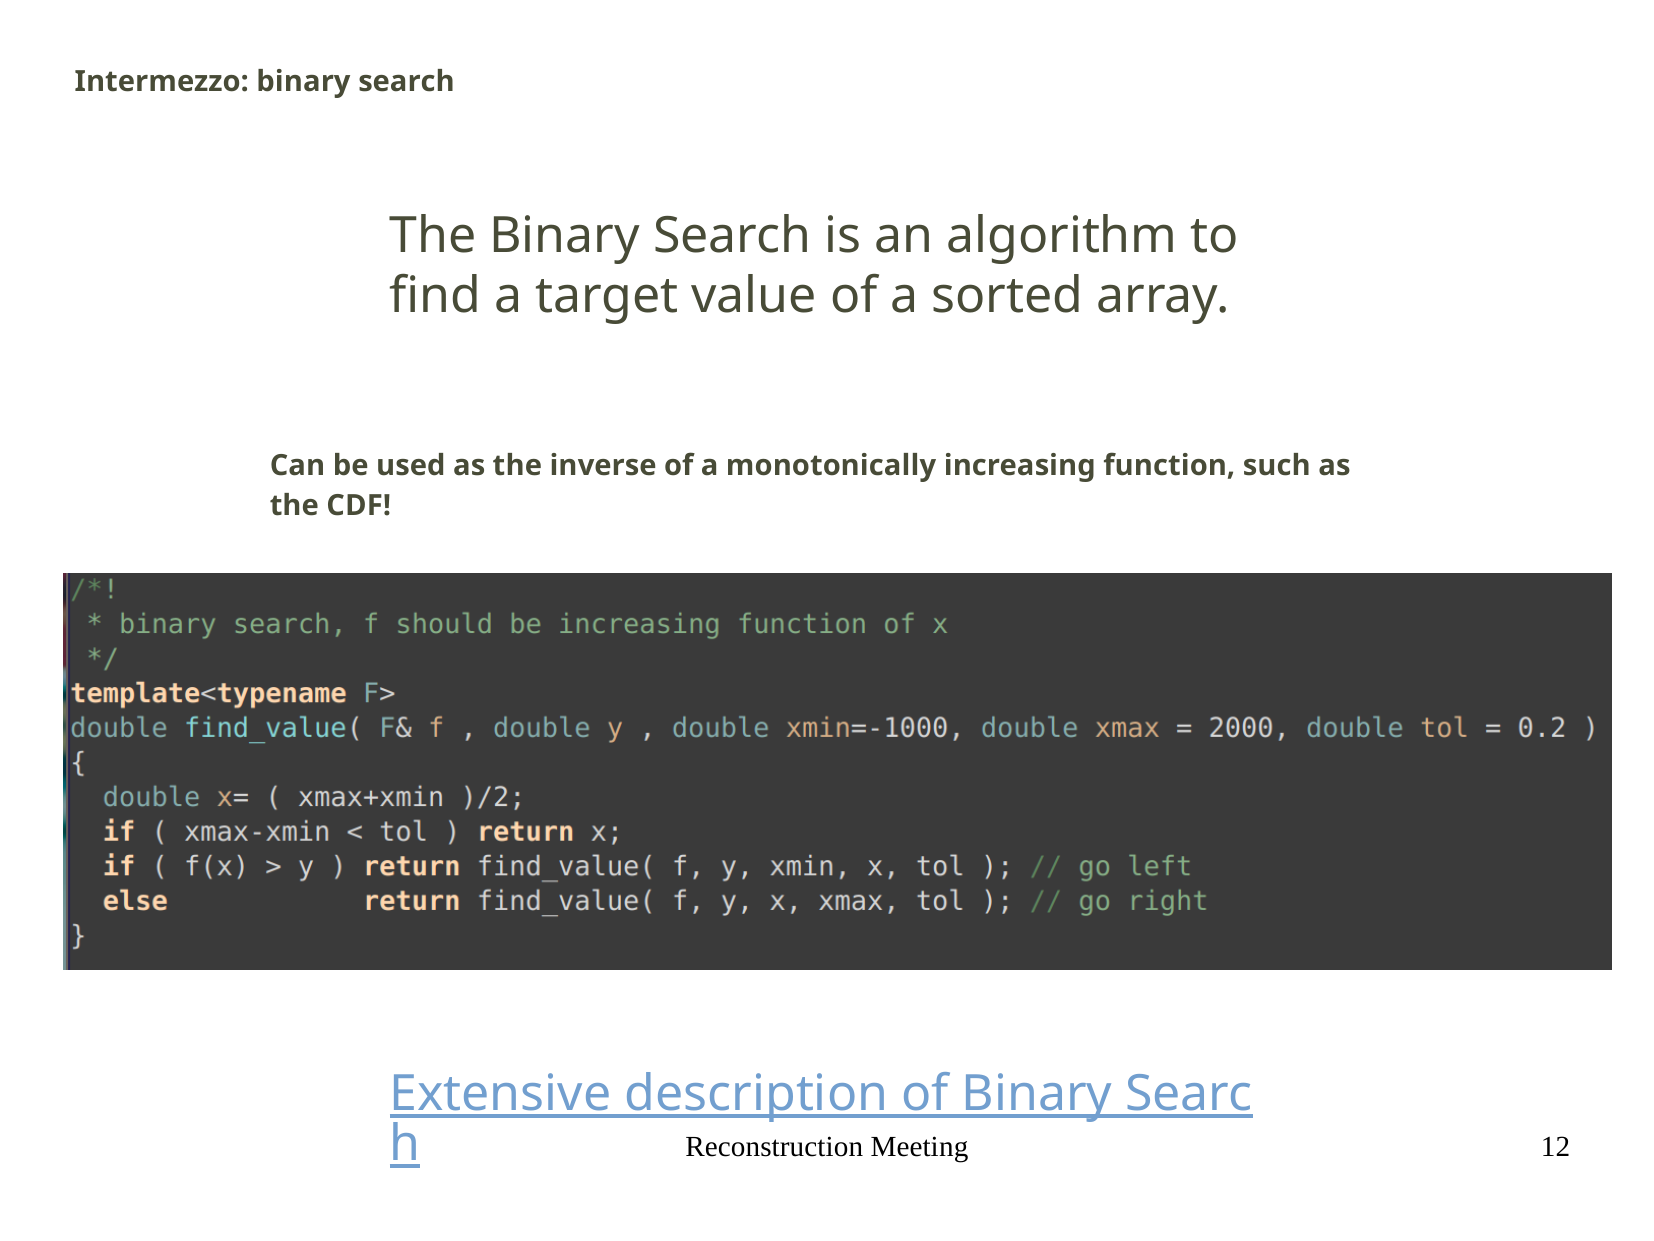

Intermezzo: binary search
The Binary Search is an algorithm to find a target value of a sorted array.
Can be used as the inverse of a monotonically increasing function, such as the CDF!
Extensive description of Binary Search
Reconstruction Meeting
12